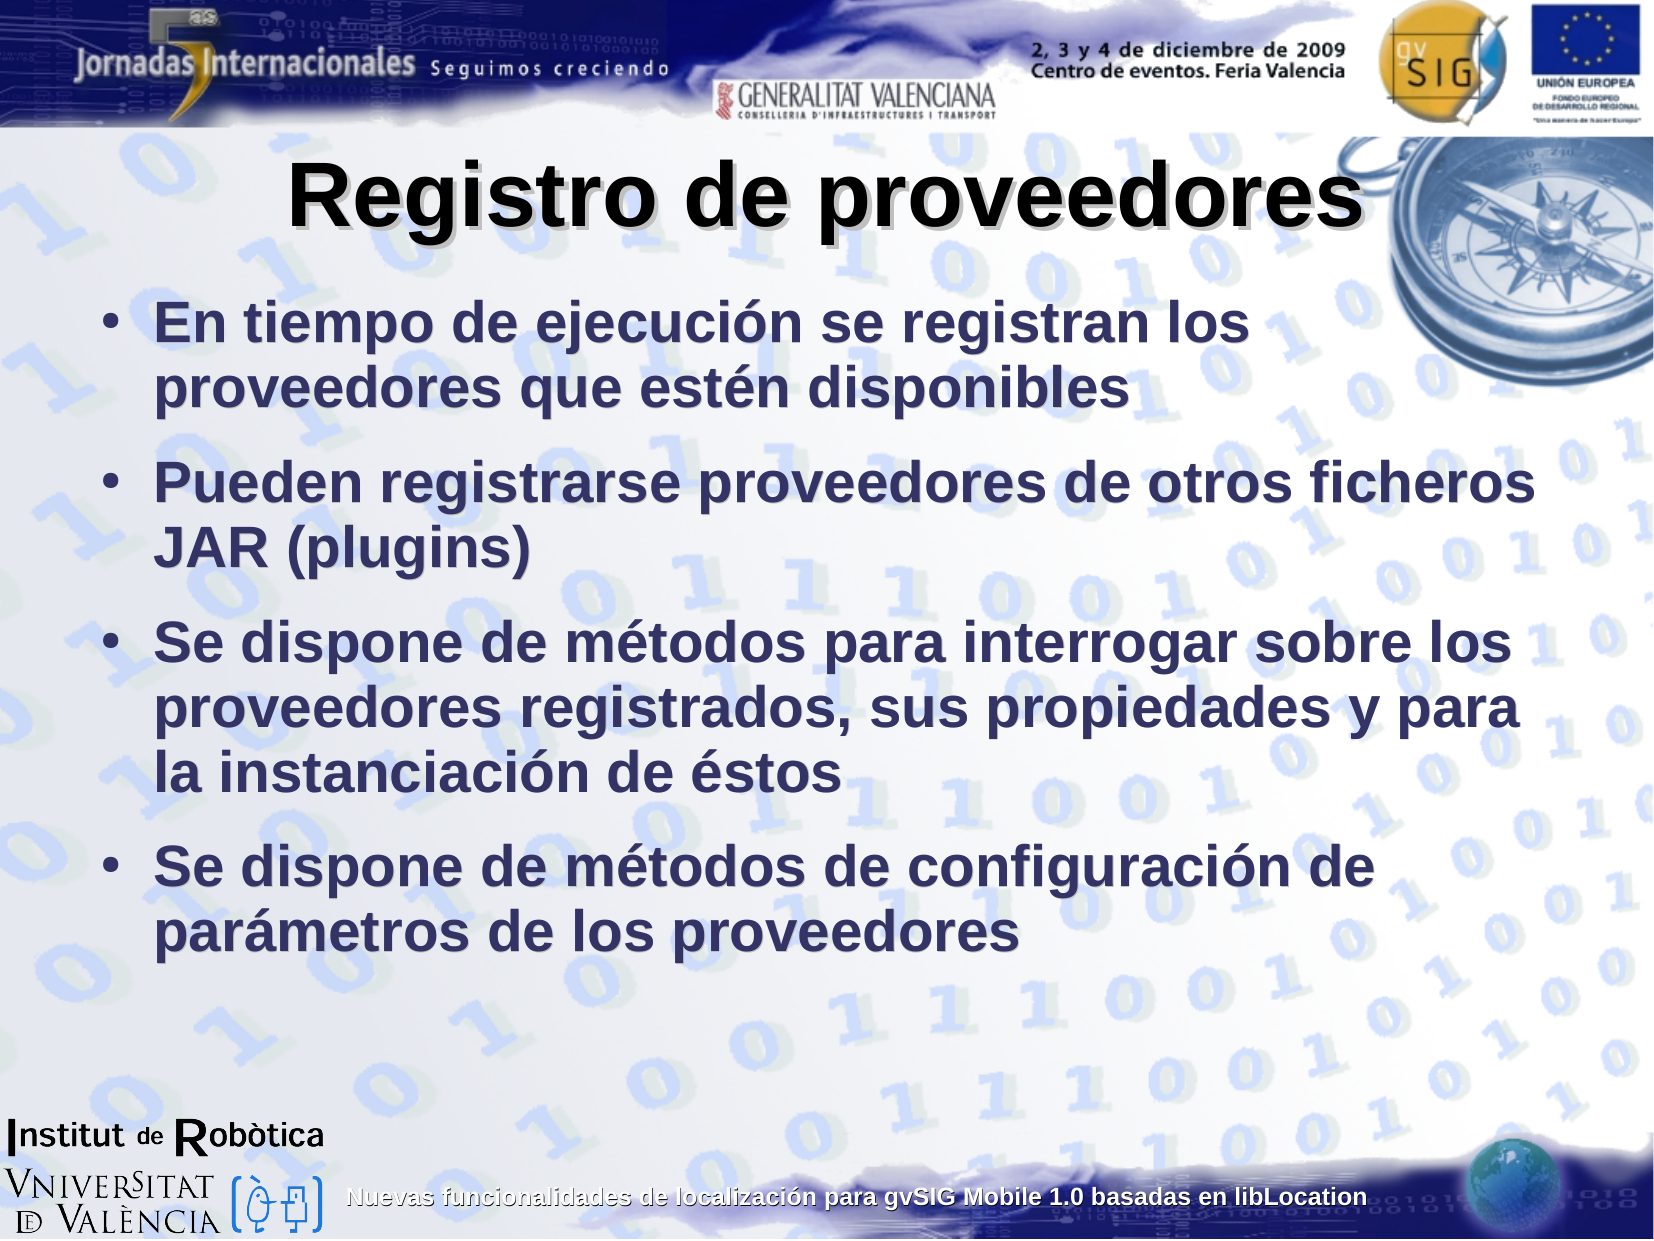

# Registro de proveedores
En tiempo de ejecución se registran los proveedores que estén disponibles
Pueden registrarse proveedores de otros ficheros JAR (plugins)
Se dispone de métodos para interrogar sobre los proveedores registrados, sus propiedades y para la instanciación de éstos
Se dispone de métodos de configuración de parámetros de los proveedores